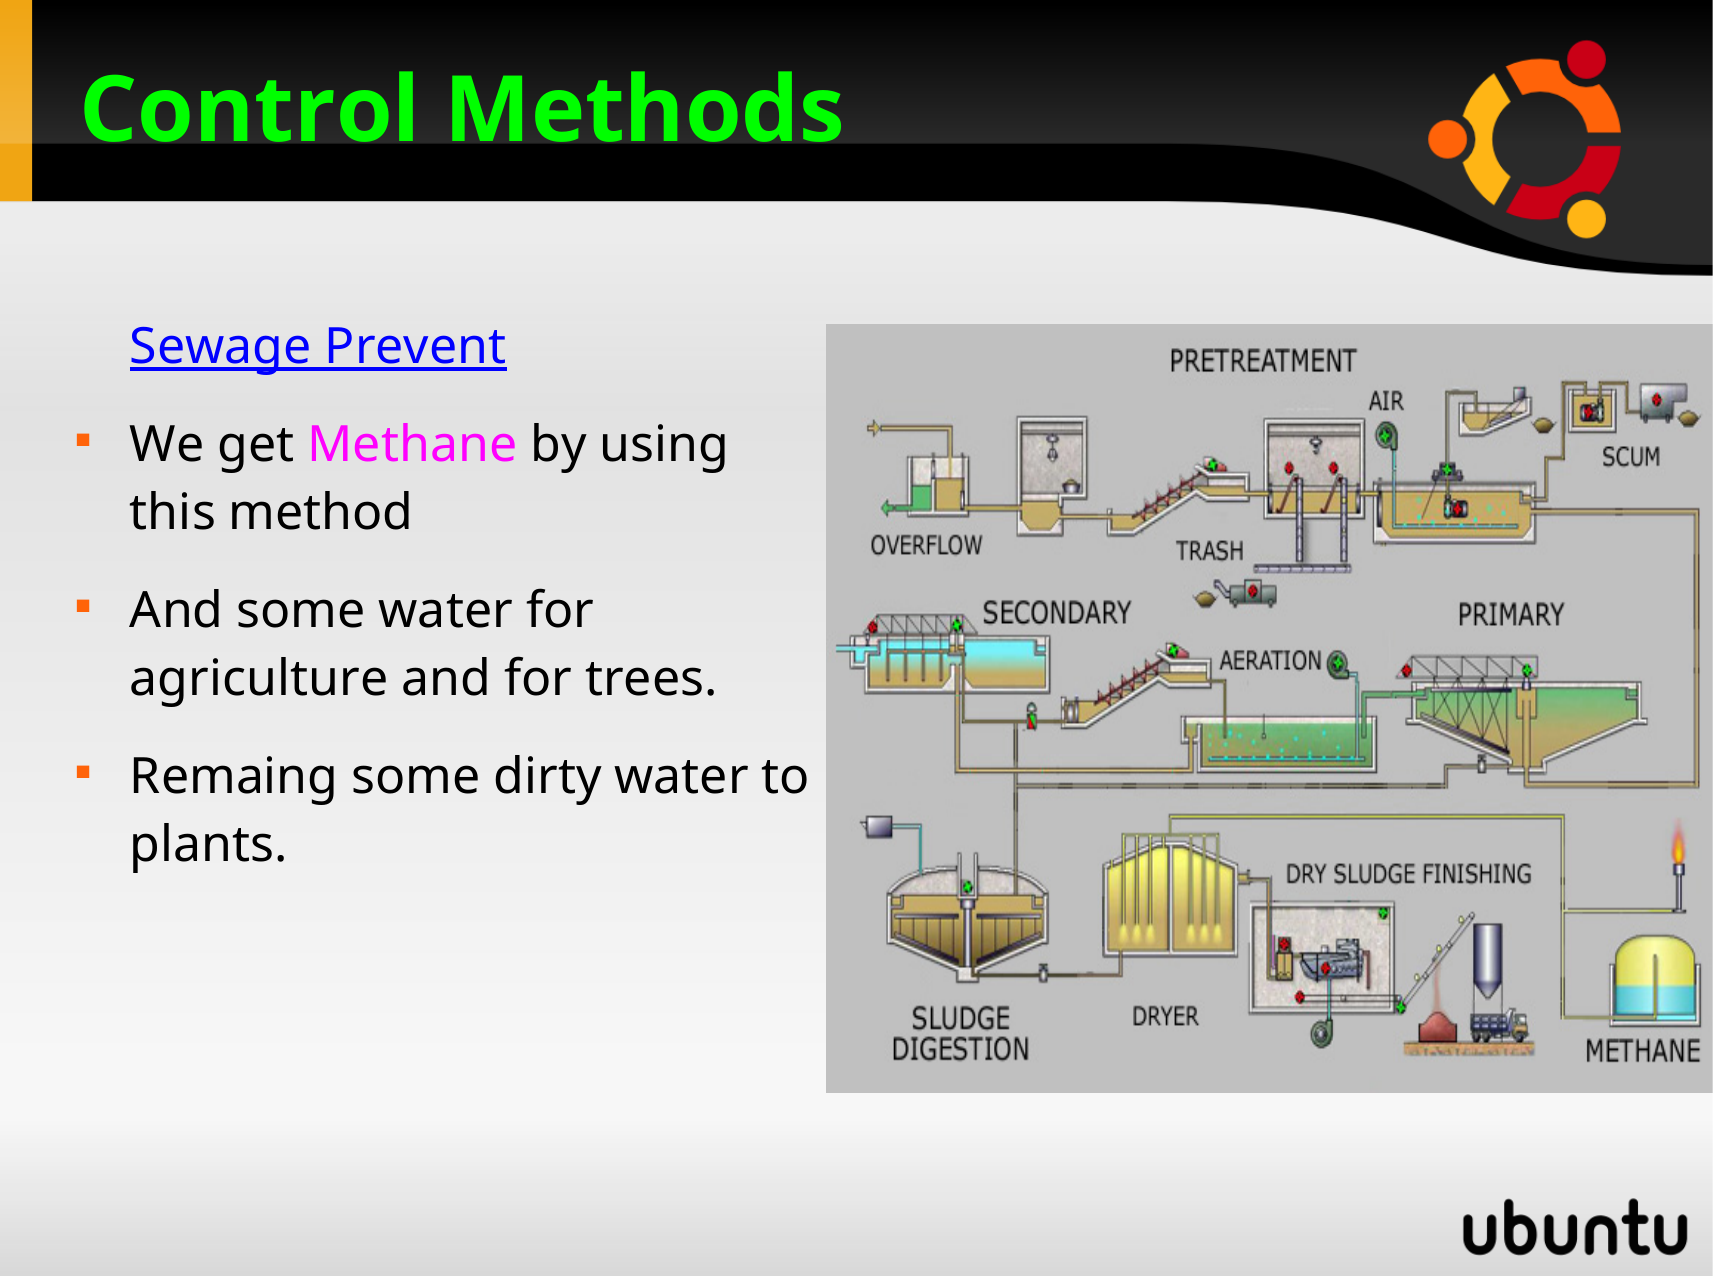

# Control Methods
Sewage Prevent
We get Methane by using this method
And some water for agriculture and for trees.
Remaing some dirty water to plants.